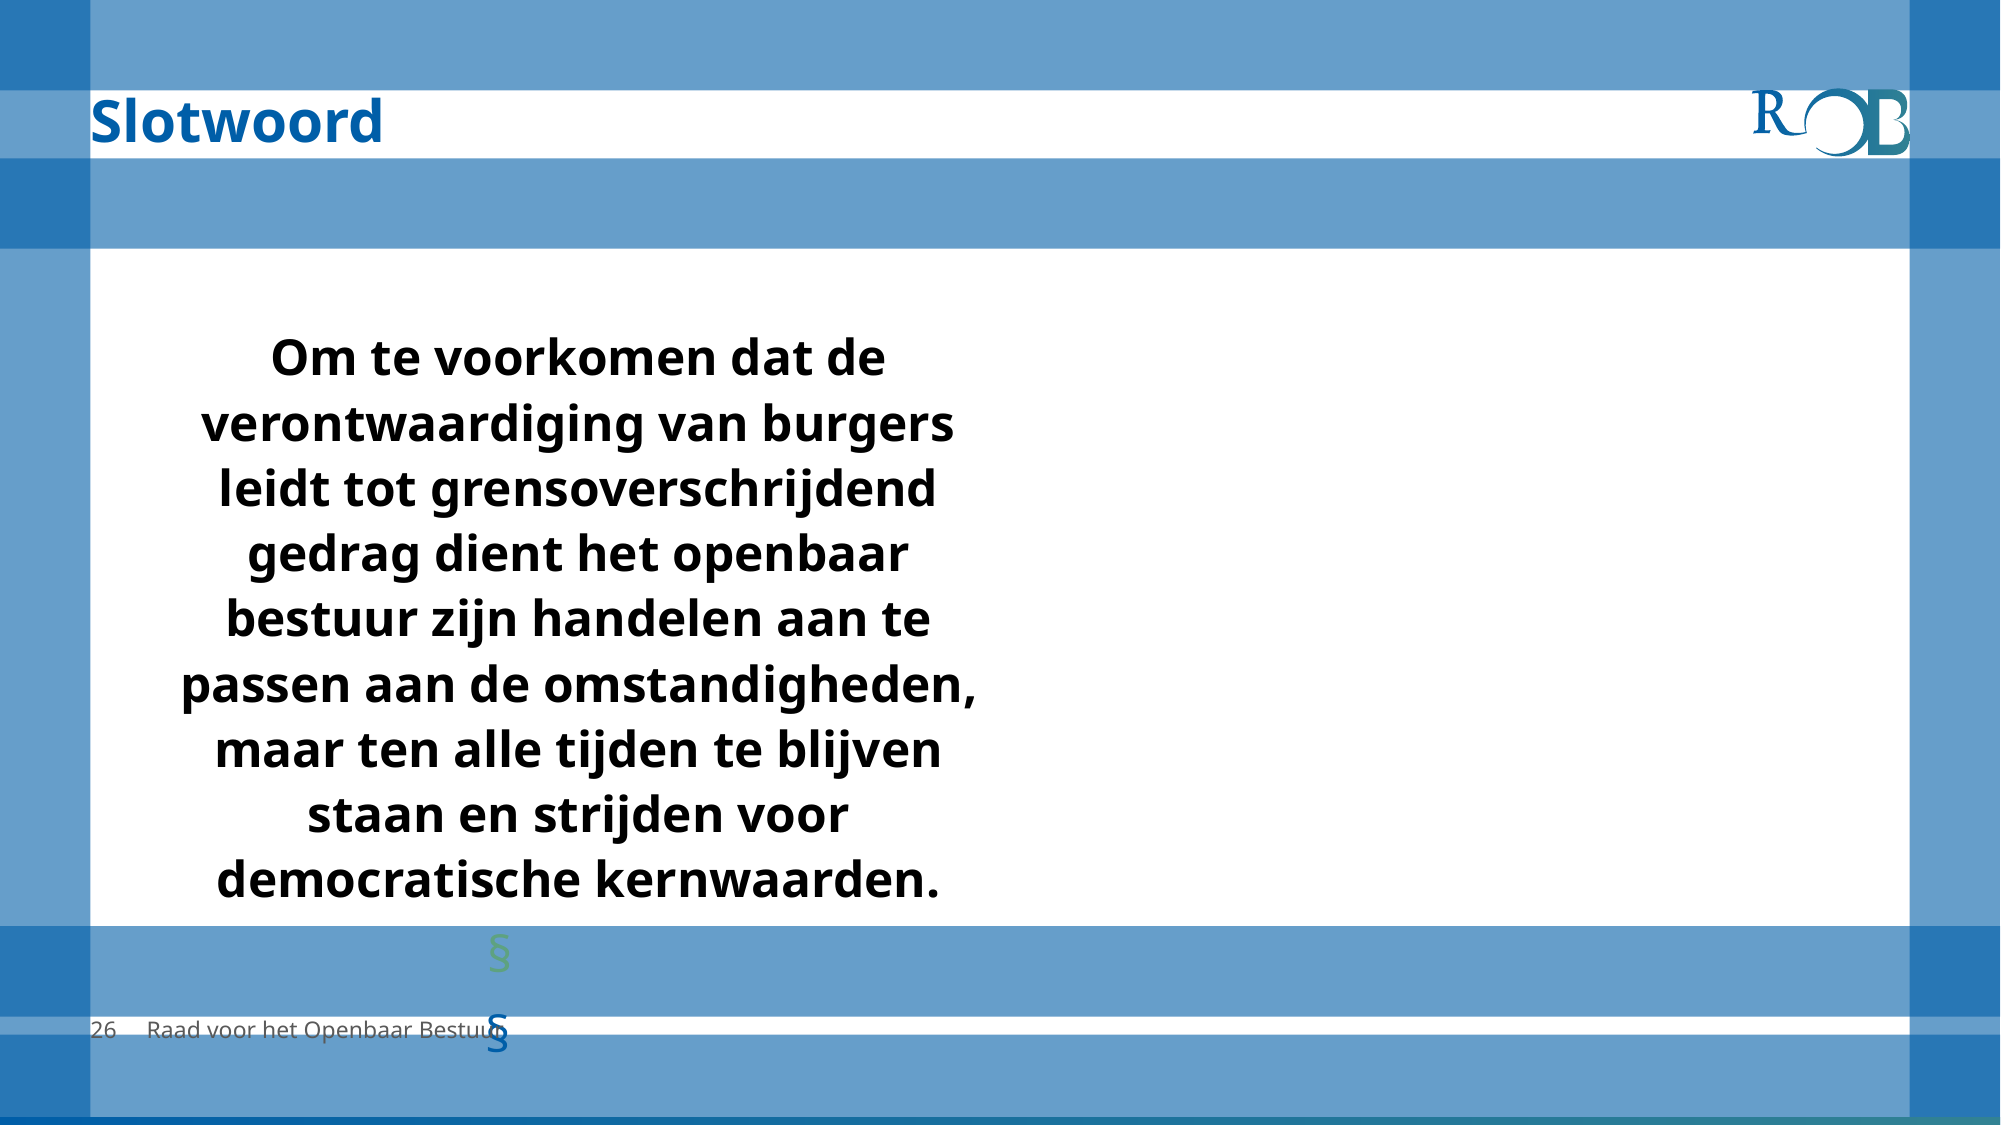

# Slotwoord
Om te voorkomen dat de verontwaardiging van burgers leidt tot grensoverschrijdend gedrag dient het openbaar bestuur zijn handelen aan te passen aan de omstandigheden, maar ten alle tijden te blijven staan en strijden voor democratische kernwaarden.
Raad voor het Openbaar Bestuur